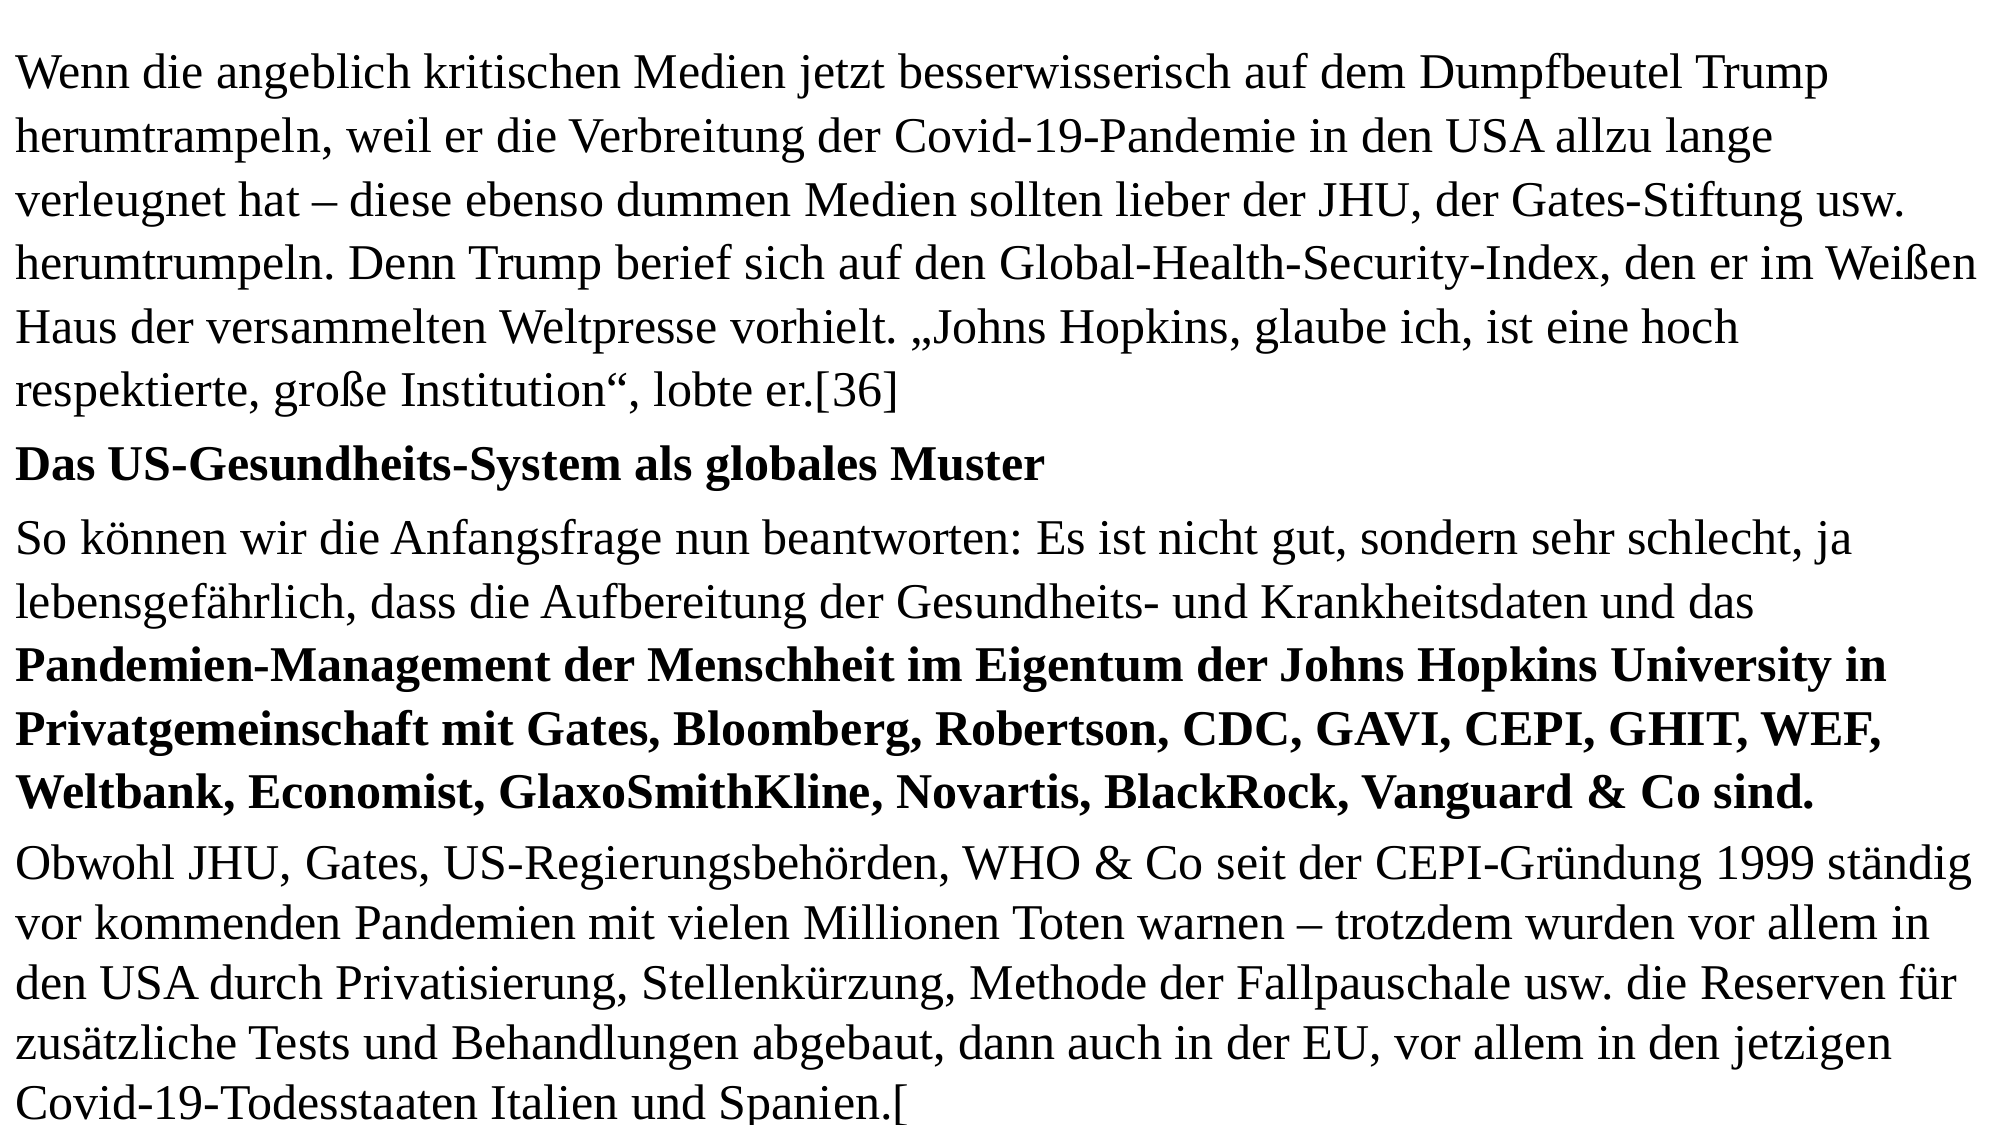

Wenn die angeblich kritischen Medien jetzt besserwisserisch auf dem Dumpfbeutel Trump herumtrampeln, weil er die Verbreitung der Covid-19-Pandemie in den USA allzu lange verleugnet hat – diese ebenso dummen Medien sollten lieber der JHU, der Gates-Stiftung usw. herumtrumpeln. Denn Trump berief sich auf den Global-Health-Security-Index, den er im Weißen Haus der versammelten Weltpresse vorhielt. „Johns Hopkins, glaube ich, ist eine hoch respektierte, große Institution“, lobte er.[36]
Das US-Gesundheits-System als globales Muster
So können wir die Anfangsfrage nun beantworten: Es ist nicht gut, sondern sehr schlecht, ja lebensgefährlich, dass die Aufbereitung der Gesundheits- und Krankheitsdaten und das Pandemien-Management der Menschheit im Eigentum der Johns Hopkins University in Privatgemeinschaft mit Gates, Bloomberg, Robertson, CDC, GAVI, CEPI, GHIT, WEF, Weltbank, Economist, GlaxoSmithKline, Novartis, BlackRock, Vanguard & Co sind.
Obwohl JHU, Gates, US-Regierungsbehörden, WHO & Co seit der CEPI-Gründung 1999 ständig vor kommenden Pandemien mit vielen Millionen Toten warnen – trotzdem wurden vor allem in den USA durch Privatisierung, Stellenkürzung, Methode der Fallpauschale usw. die Reserven für zusätzliche Tests und Behandlungen abgebaut, dann auch in der EU, vor allem in den jetzigen Covid-19-Todesstaaten Italien und Spanien.[